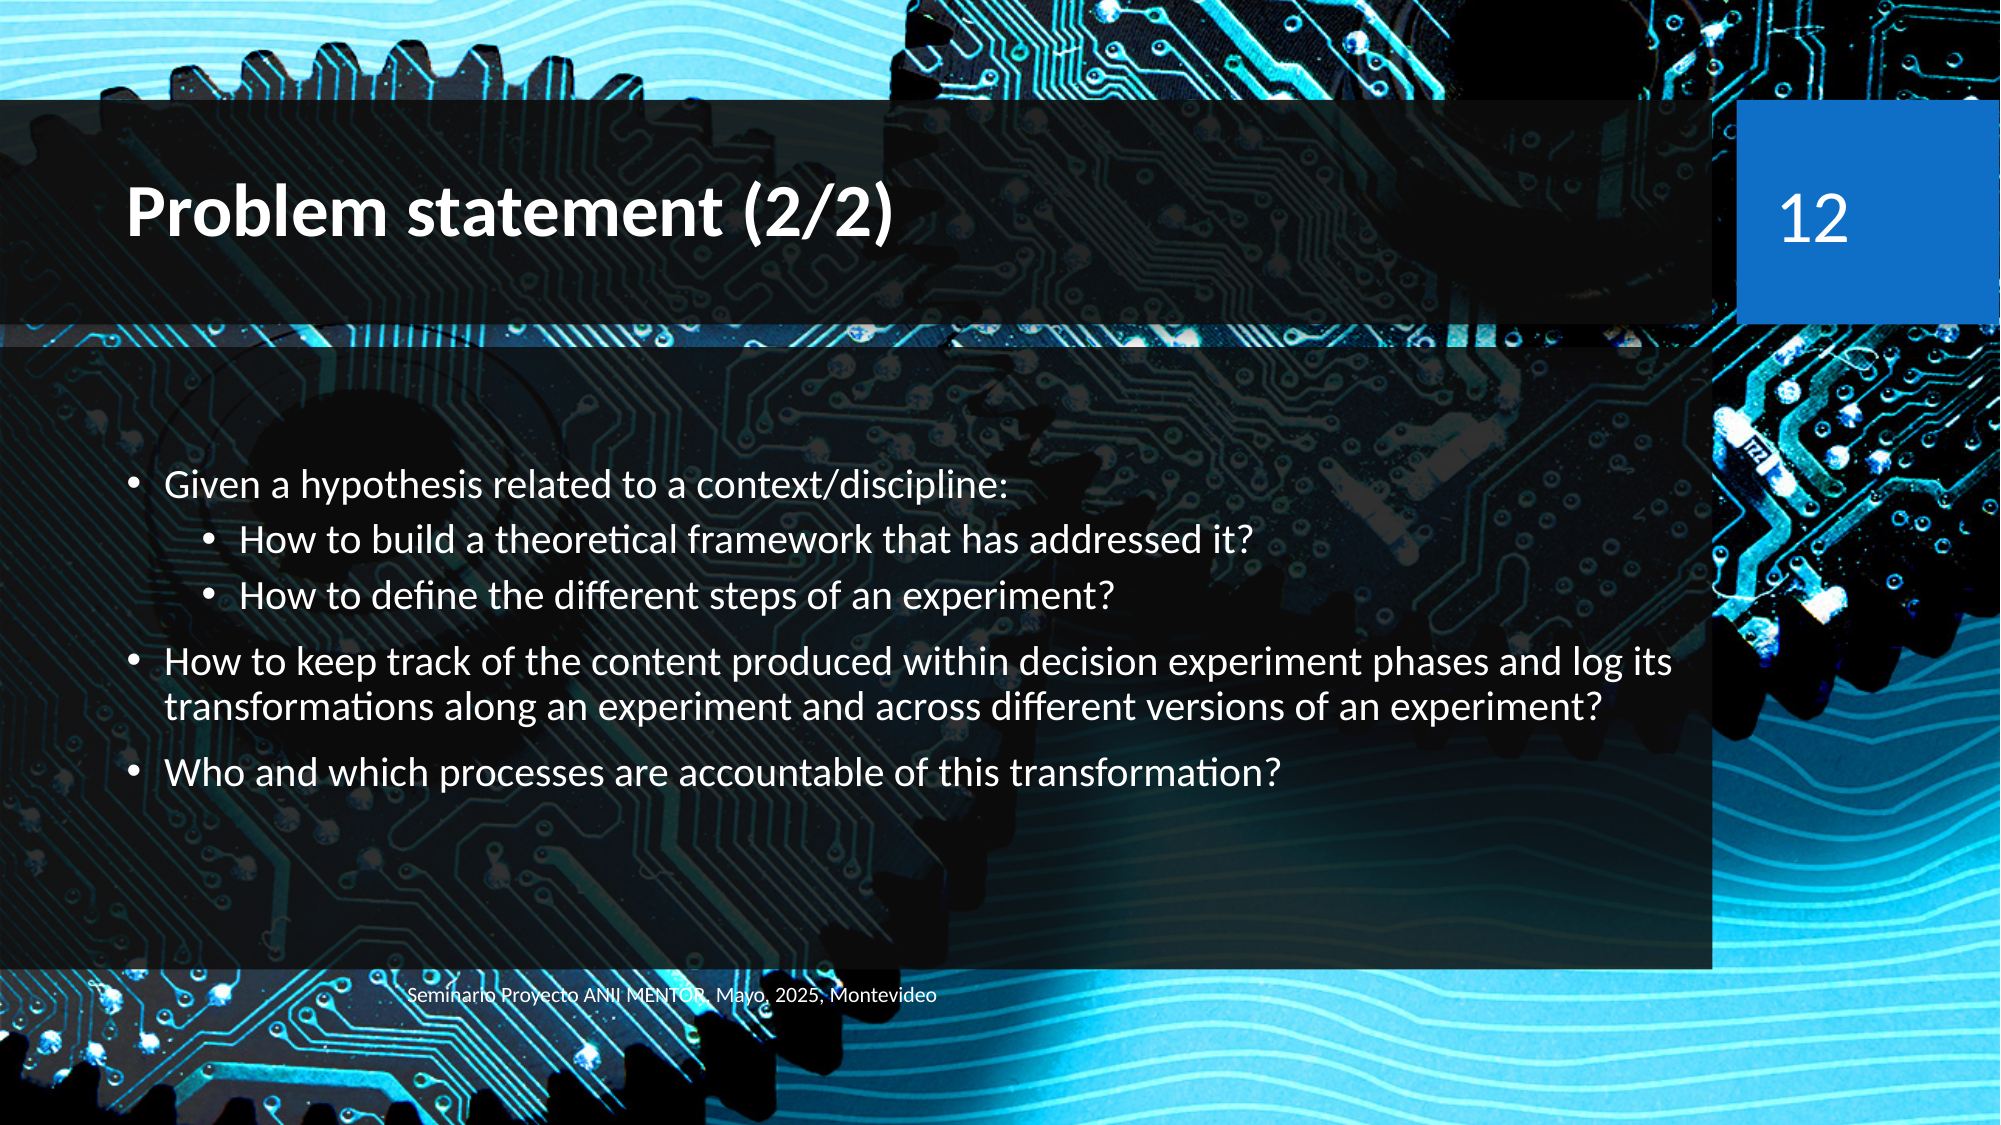

# Problem statement (2/2)
Given a hypothesis related to a context/discipline:
How to build a theoretical framework that has addressed it?
How to define the different steps of an experiment?
How to keep track of the content produced within decision experiment phases and log its transformations along an experiment and across different versions of an experiment?
Who and which processes are accountable of this transformation?
Seminario Proyecto ANII MENTOR, Mayo, 2025, Montevideo